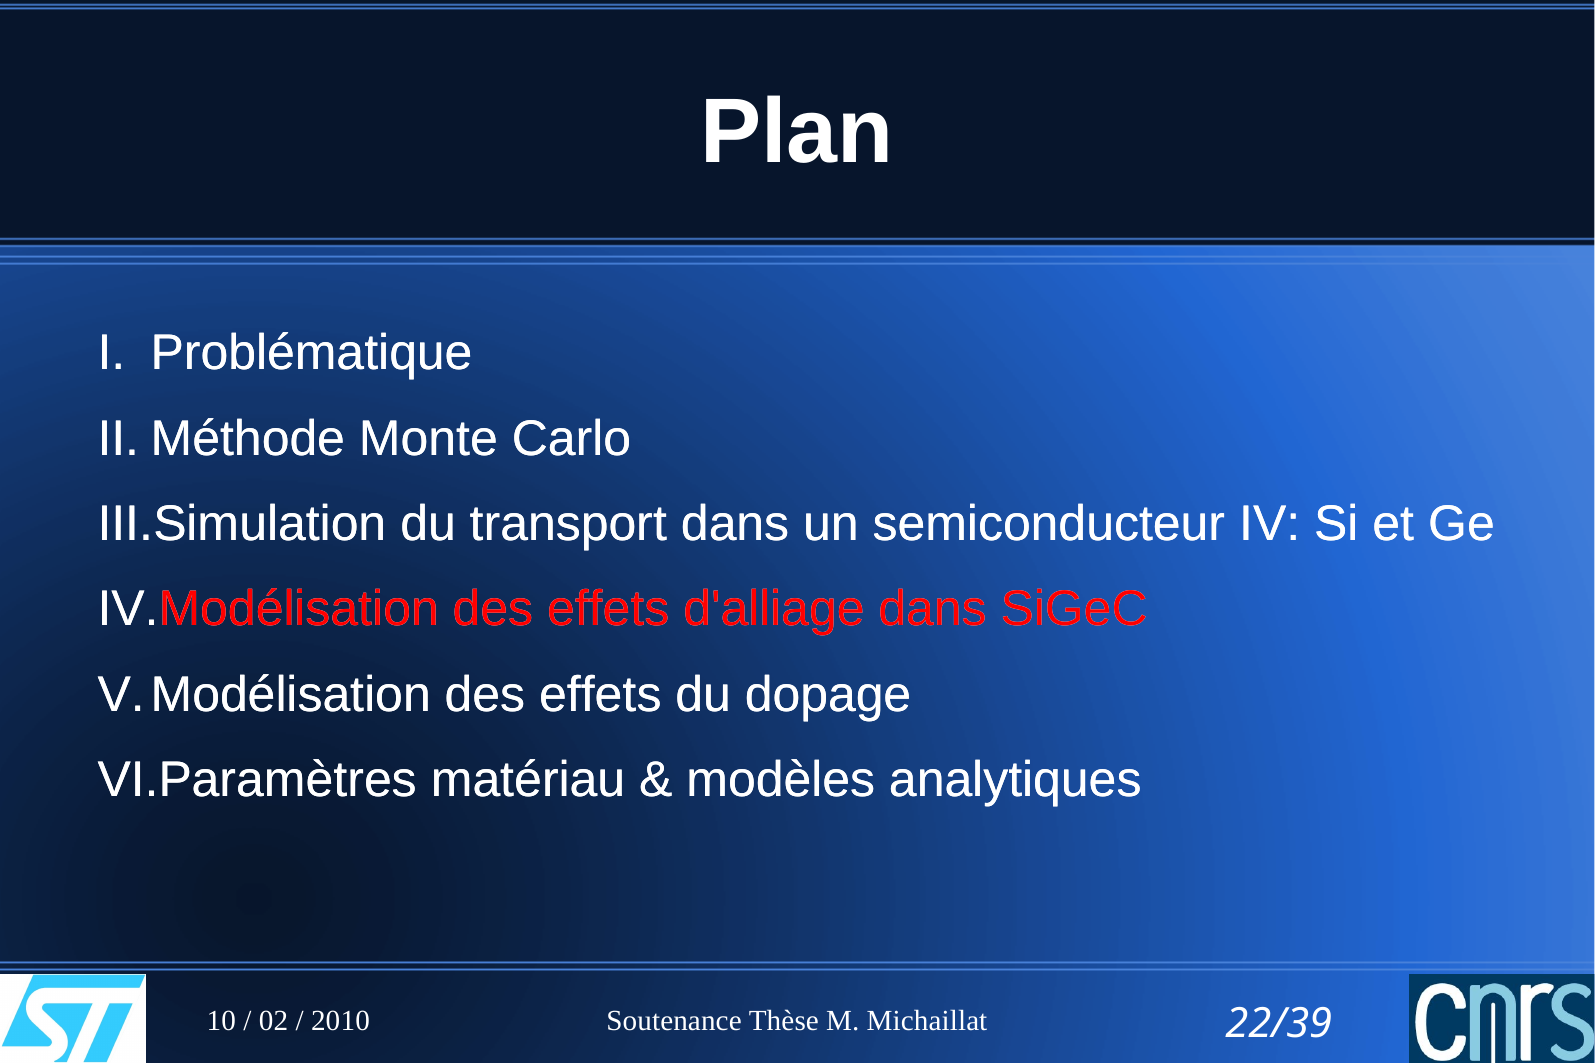

Plan
# Problématique
Méthode Monte Carlo
Simulation du transport dans un semiconducteur IV: Si et Ge
Modélisation des effets d'alliage dans SiGeC
Modélisation des effets du dopage
Paramètres matériau & modèles analytiques
Problématique
Méthode Monte Carlo
Simulation du transport dans un semiconducteur IV: Si et Ge
Modélisation des effets d'alliage dans SiGeC
Modélisation des effets du dopage
Paramètres matériau & modèles analytiques